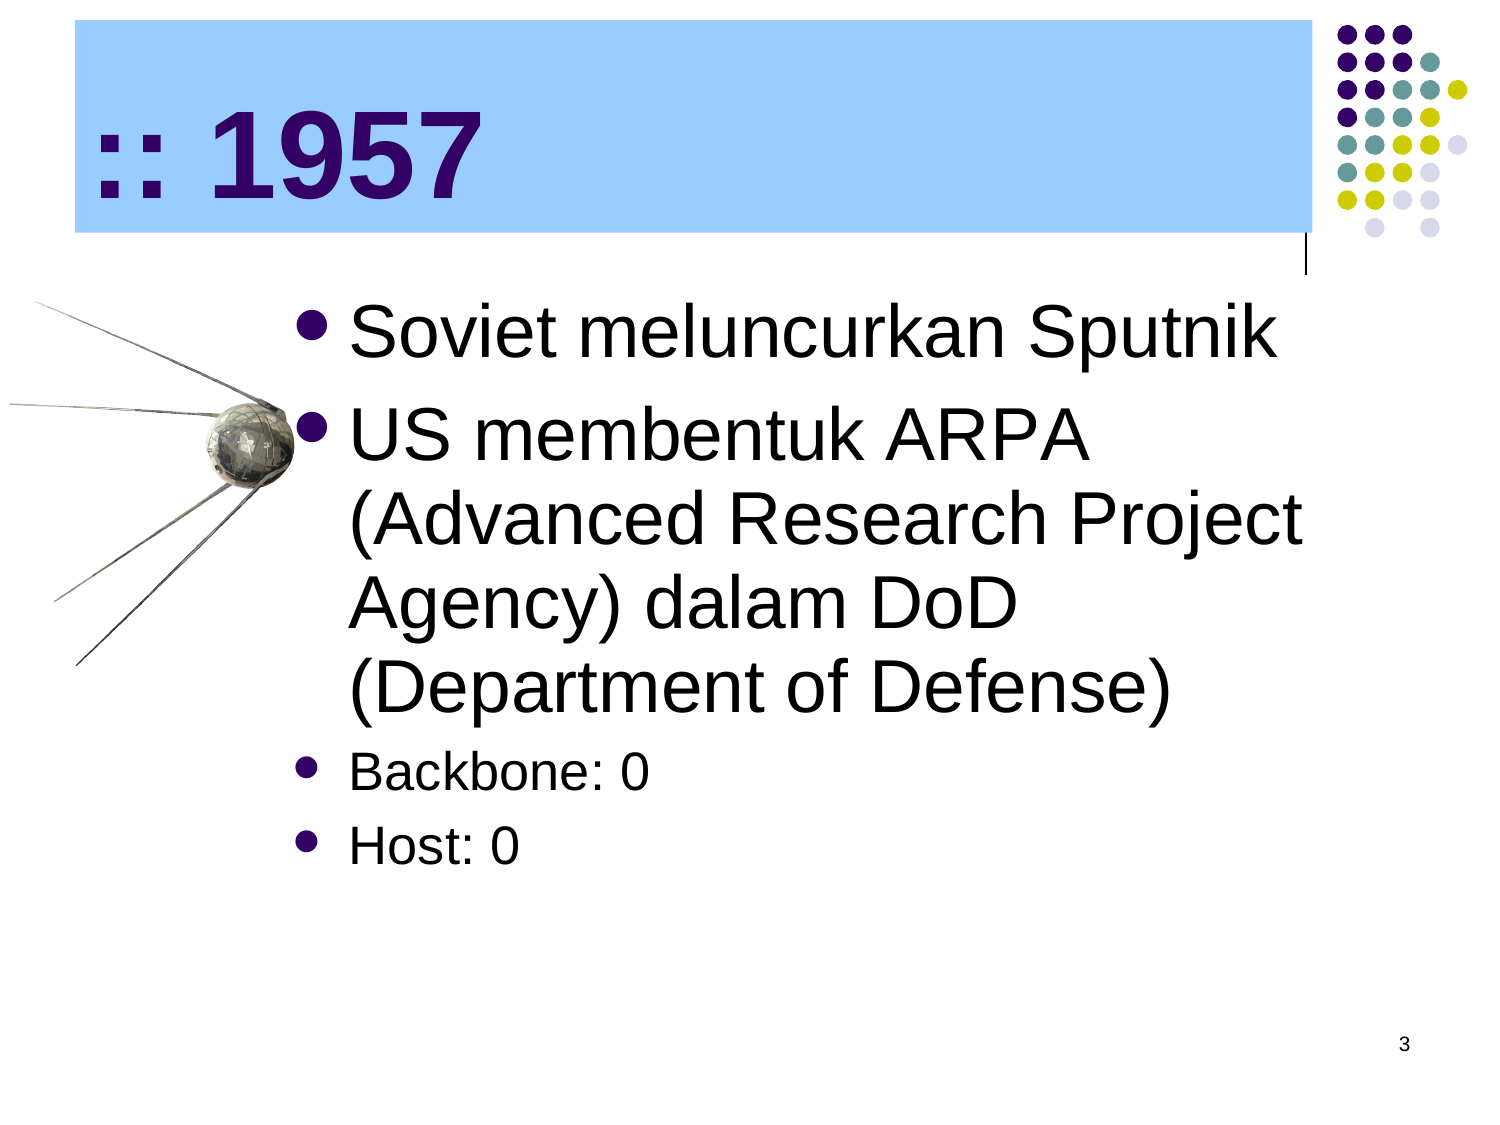

# :: 1957
Soviet meluncurkan Sputnik
US membentuk ARPA (Advanced Research Project Agency) dalam DoD (Department of Defense)
Backbone: 0
Host: 0
3